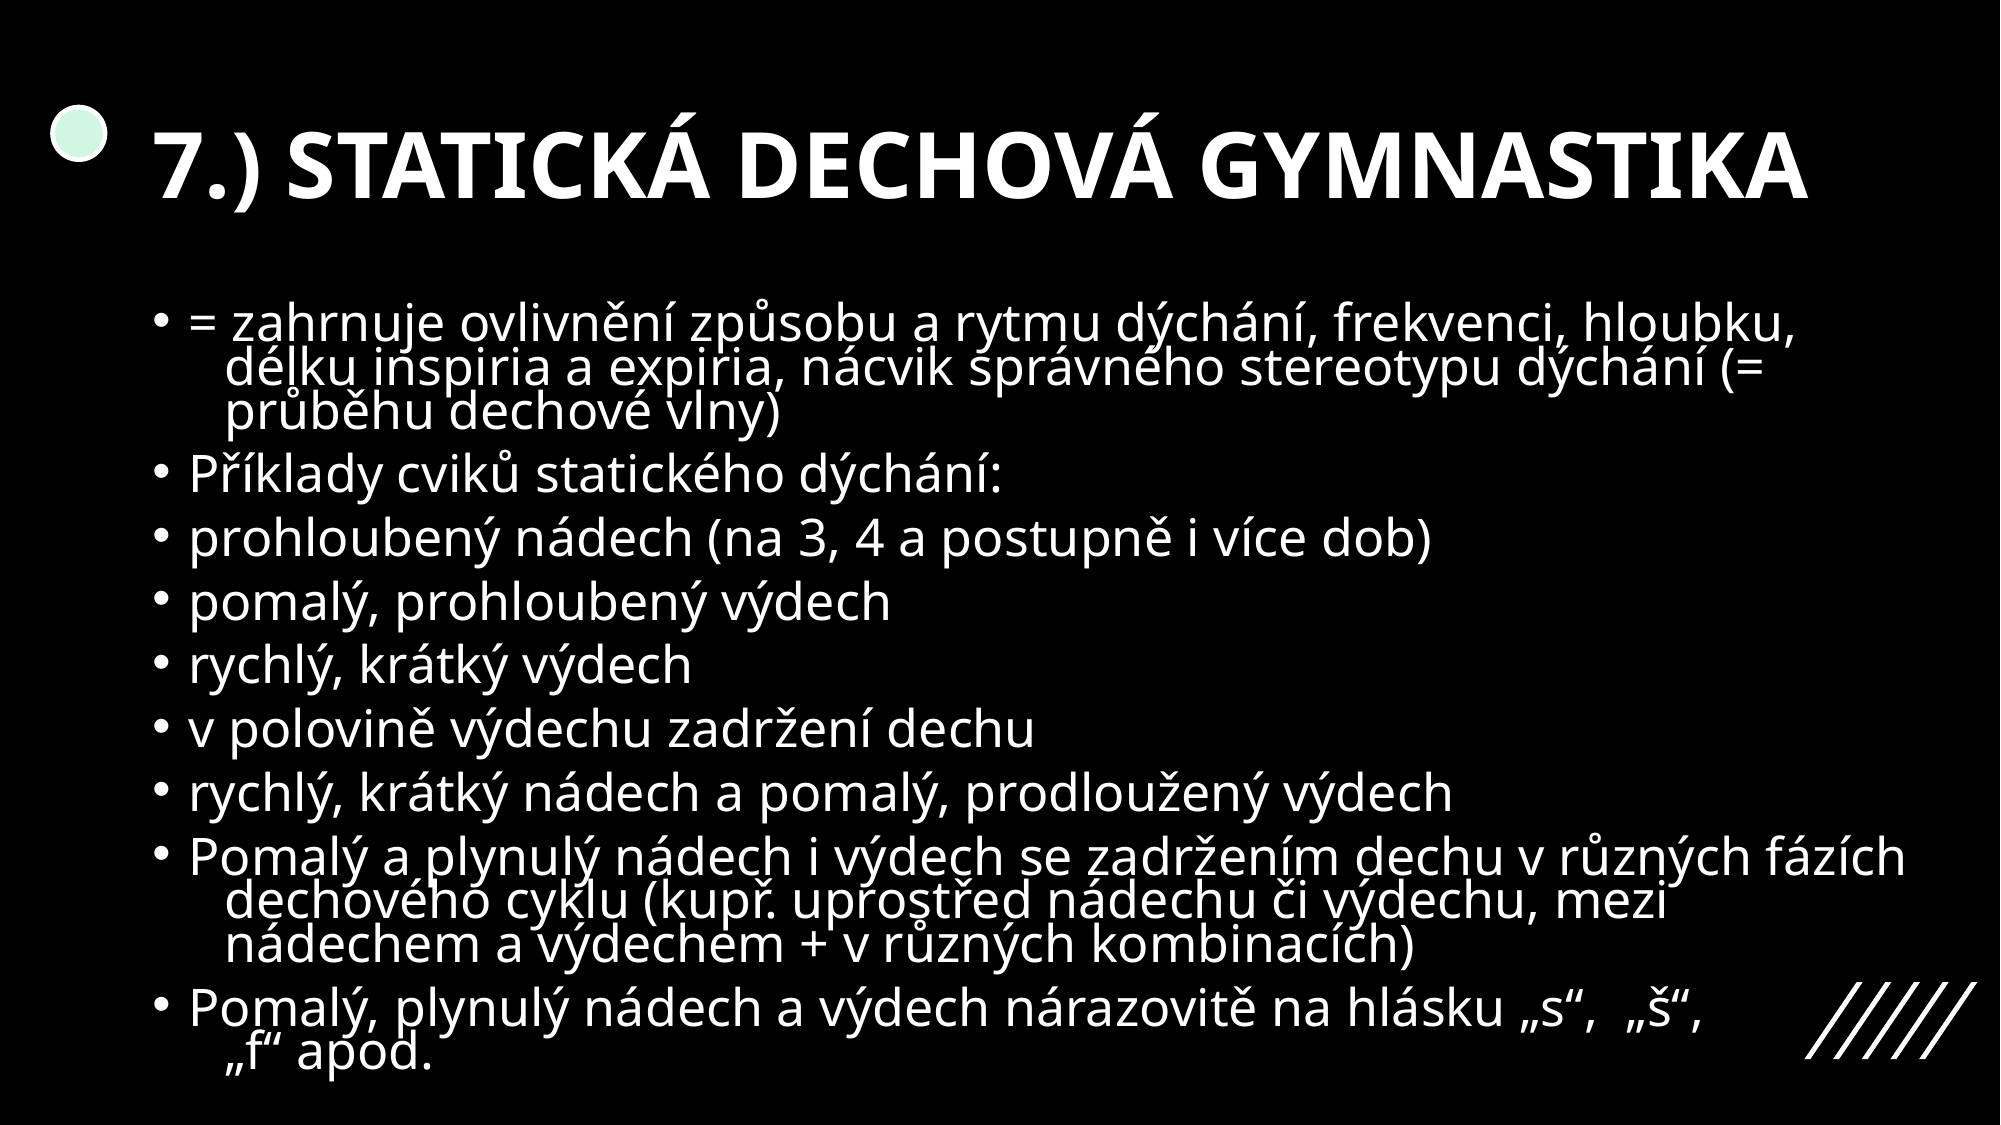

# 7.) STATICKÁ DECHOVÁ GYMNASTIKA
= zahrnuje ovlivnění způsobu a rytmu dýchání, frekvenci, hloubku, délku inspiria a expiria, nácvik správného stereotypu dýchání (= průběhu dechové vlny)
Příklady cviků statického dýchání:
prohloubený nádech (na 3, 4 a postupně i více dob)
pomalý, prohloubený výdech
rychlý, krátký výdech
v polovině výdechu zadržení dechu
rychlý, krátký nádech a pomalý, prodloužený výdech
Pomalý a plynulý nádech i výdech se zadržením dechu v různých fázích dechového cyklu (kupř. uprostřed nádechu či výdechu, mezi nádechem a výdechem + v různých kombinacích)
Pomalý, plynulý nádech a výdech nárazovitě na hlásku „s“,  „š“,  „f“ apod.